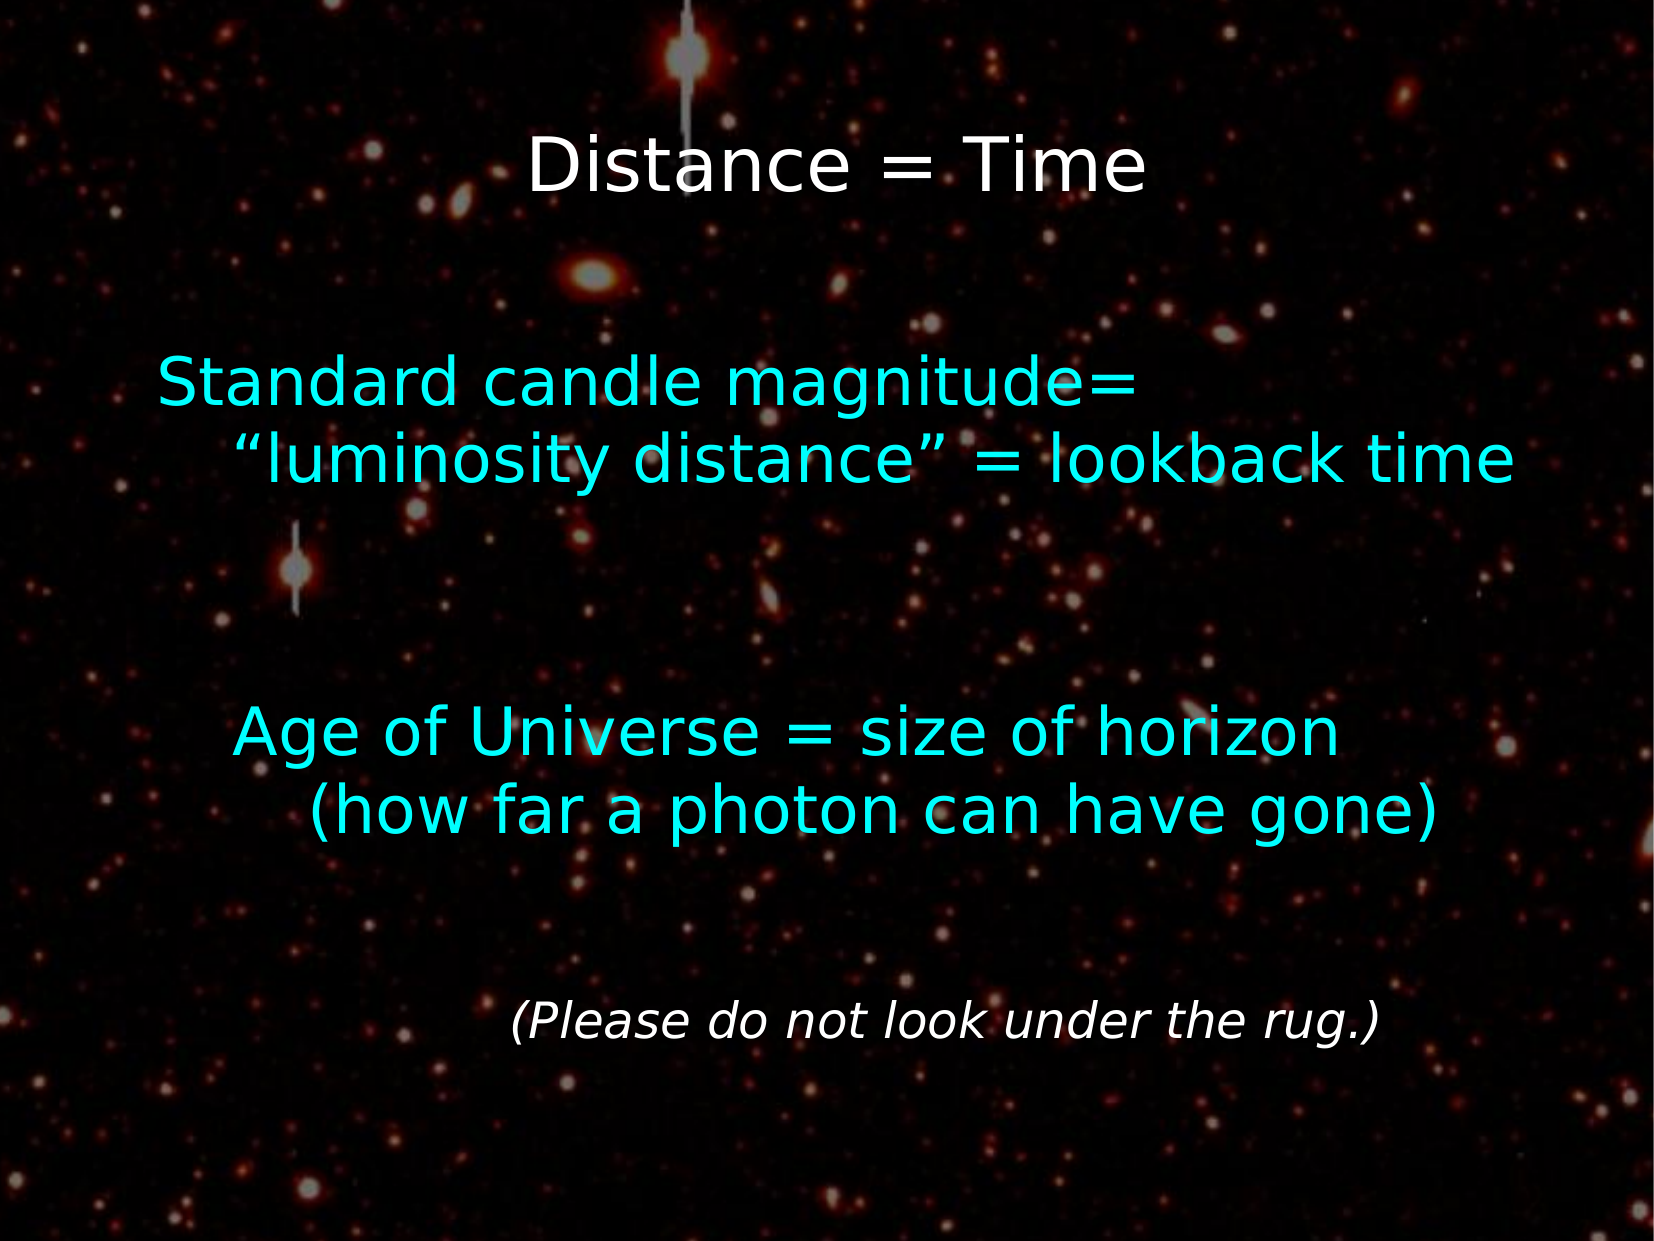

Distance = Time
Standard candle magnitude=
	“luminosity distance” = lookback time
Age of Universe = size of horizon
	(how far a photon can have gone)
(Please do not look under the rug.)